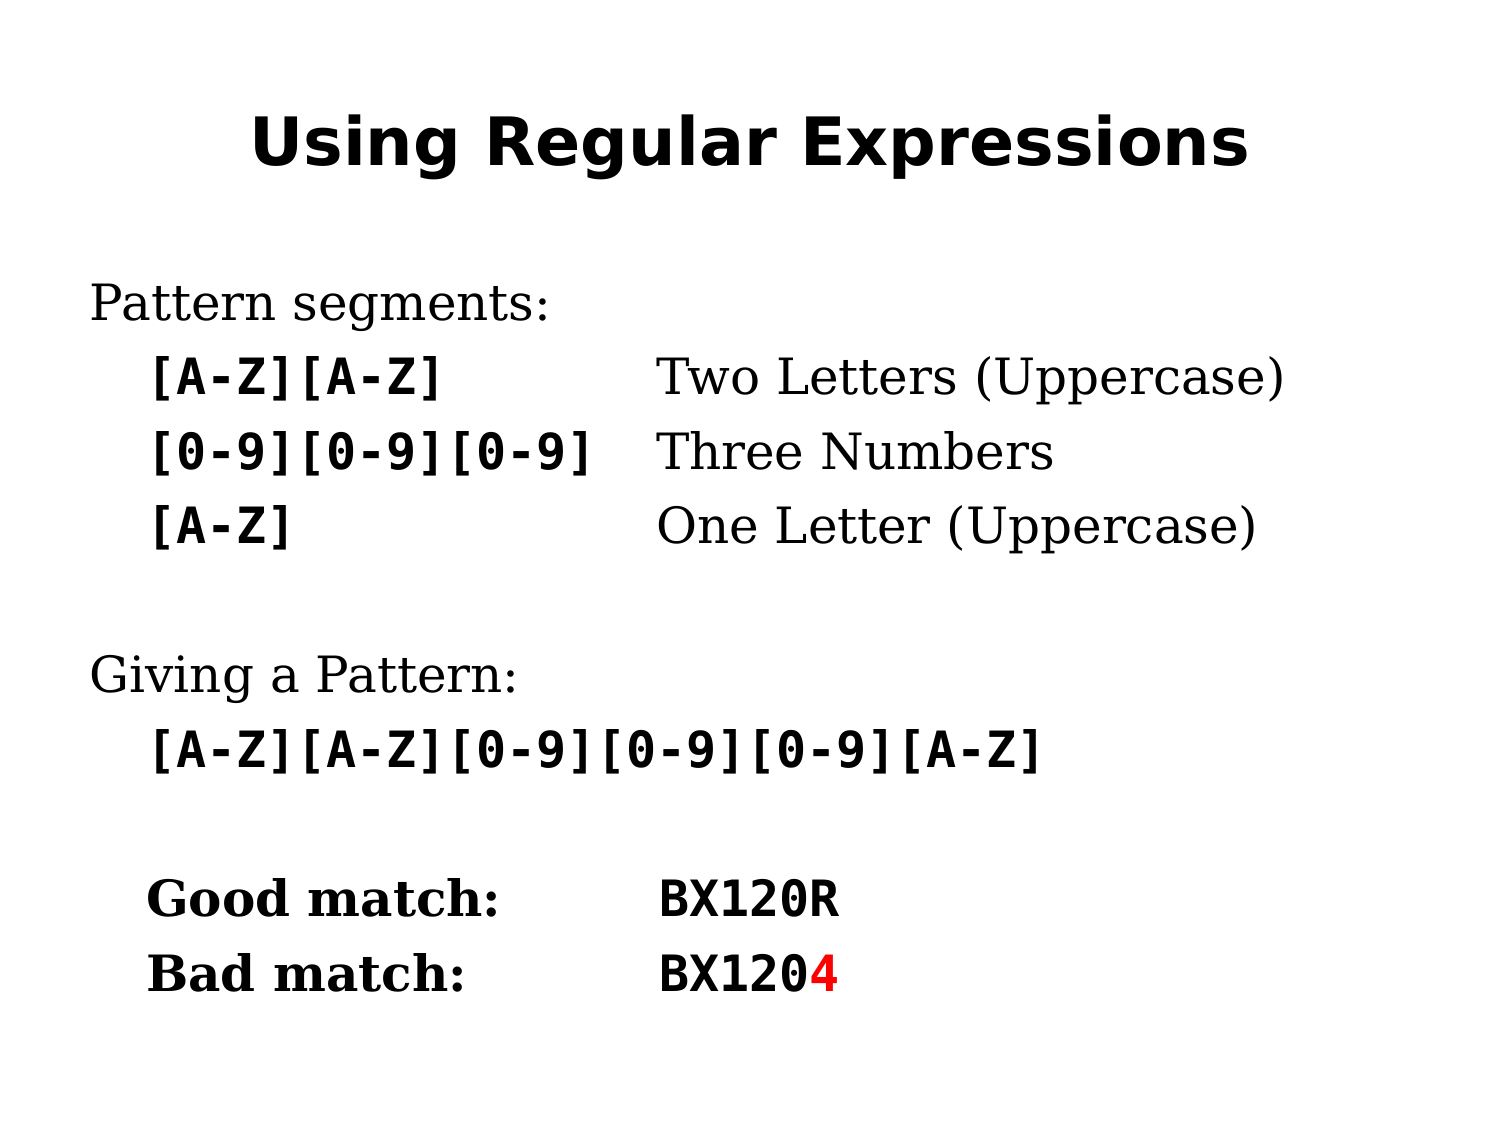

# Using Regular Expressions
Pattern segments:
	[A-Z][A-Z] Two Letters (Uppercase)
	[0-9][0-9][0-9] Three Numbers
	[A-Z] One Letter (Uppercase)
Giving a Pattern:
 	[A-Z][A-Z][0-9][0-9][0-9][A-Z]
	Good match:	 BX120R
	Bad match:	 BX1204